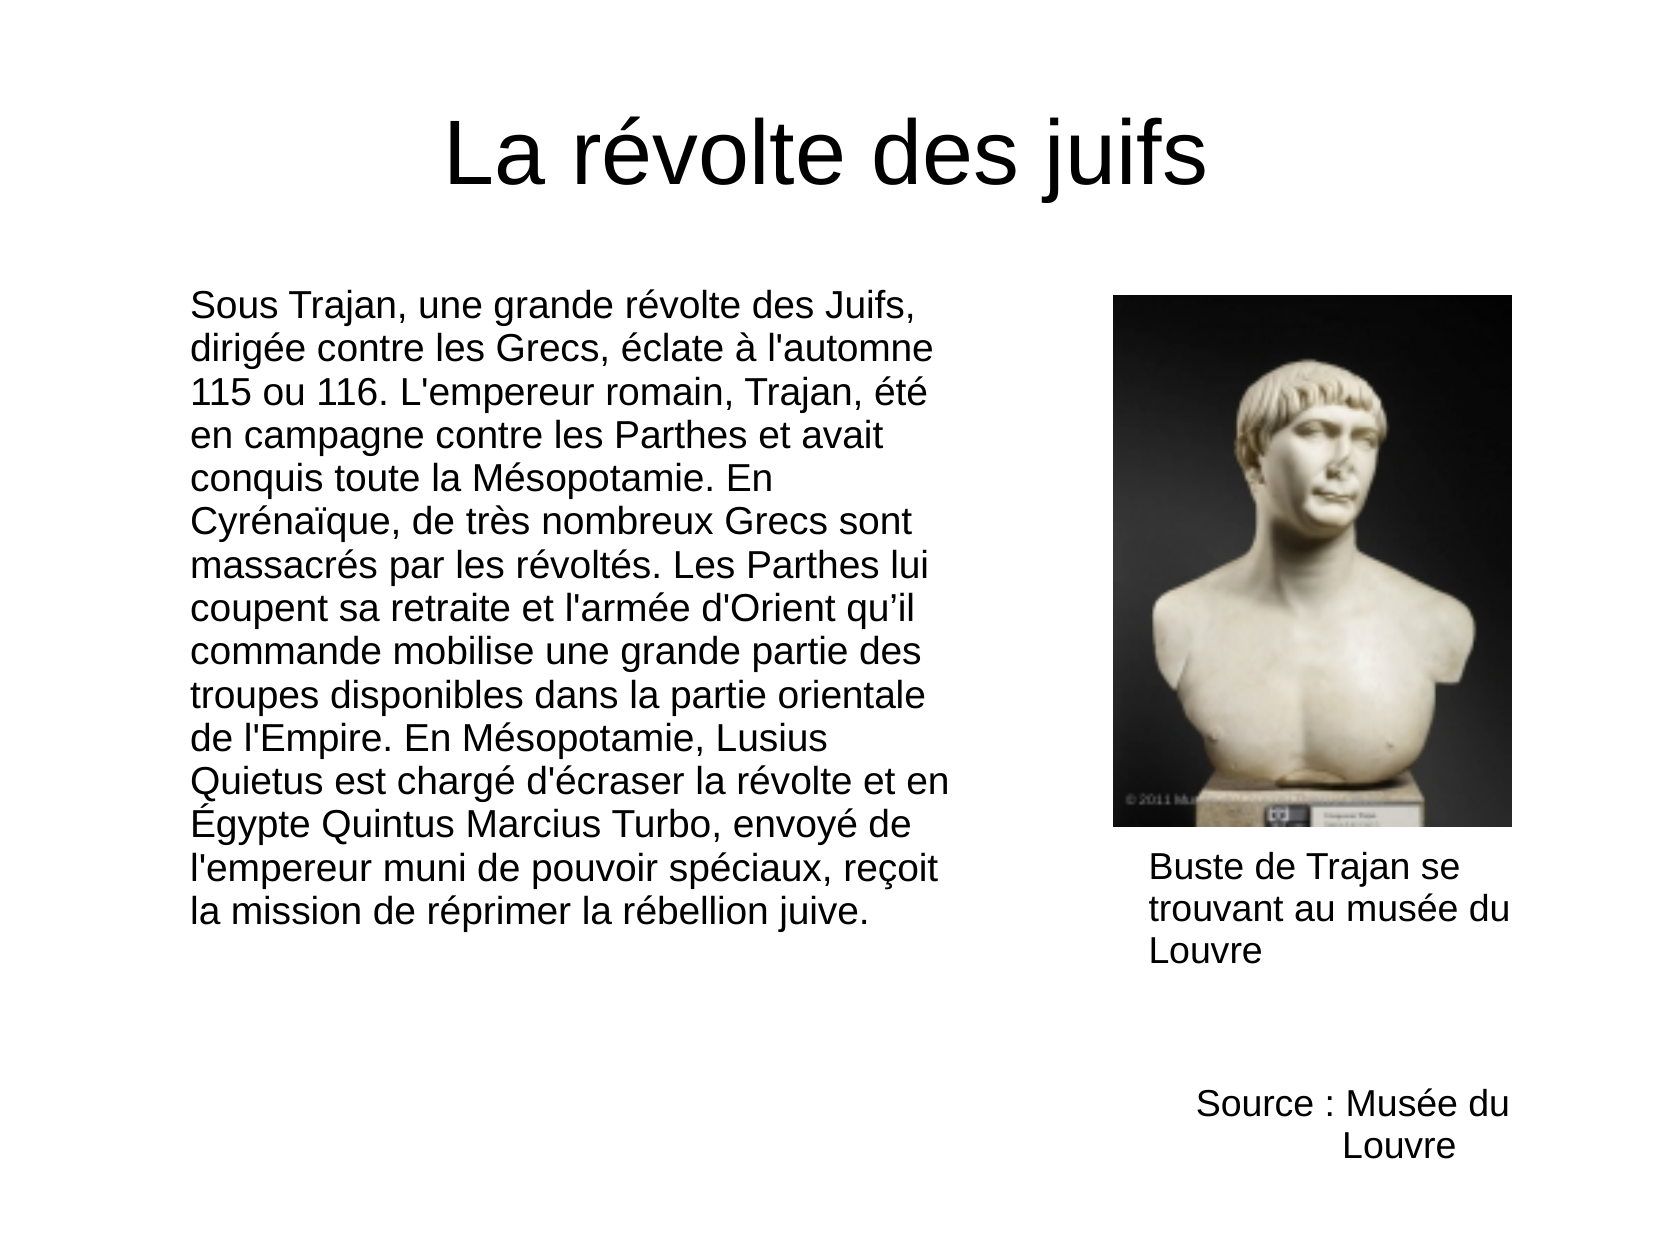

# La révolte des juifs
Sous Trajan, une grande révolte des Juifs,
dirigée contre les Grecs, éclate à l'automne
115 ou 116. L'empereur romain, Trajan, été en campagne contre les Parthes et avait conquis toute la Mésopotamie. En Cyrénaïque, de très nombreux Grecs sont massacrés par les révoltés. Les Parthes lui coupent sa retraite et l'armée d'Orient qu’il commande mobilise une grande partie des troupes disponibles dans la partie orientale de l'Empire. En Mésopotamie, Lusius Quietus est chargé d'écraser la révolte et en Égypte Quintus Marcius Turbo, envoyé de l'empereur muni de pouvoir spéciaux, reçoit la mission de réprimer la rébellion juive.
Buste de Trajan se trouvant au musée du Louvre
Source : Musée du Louvre